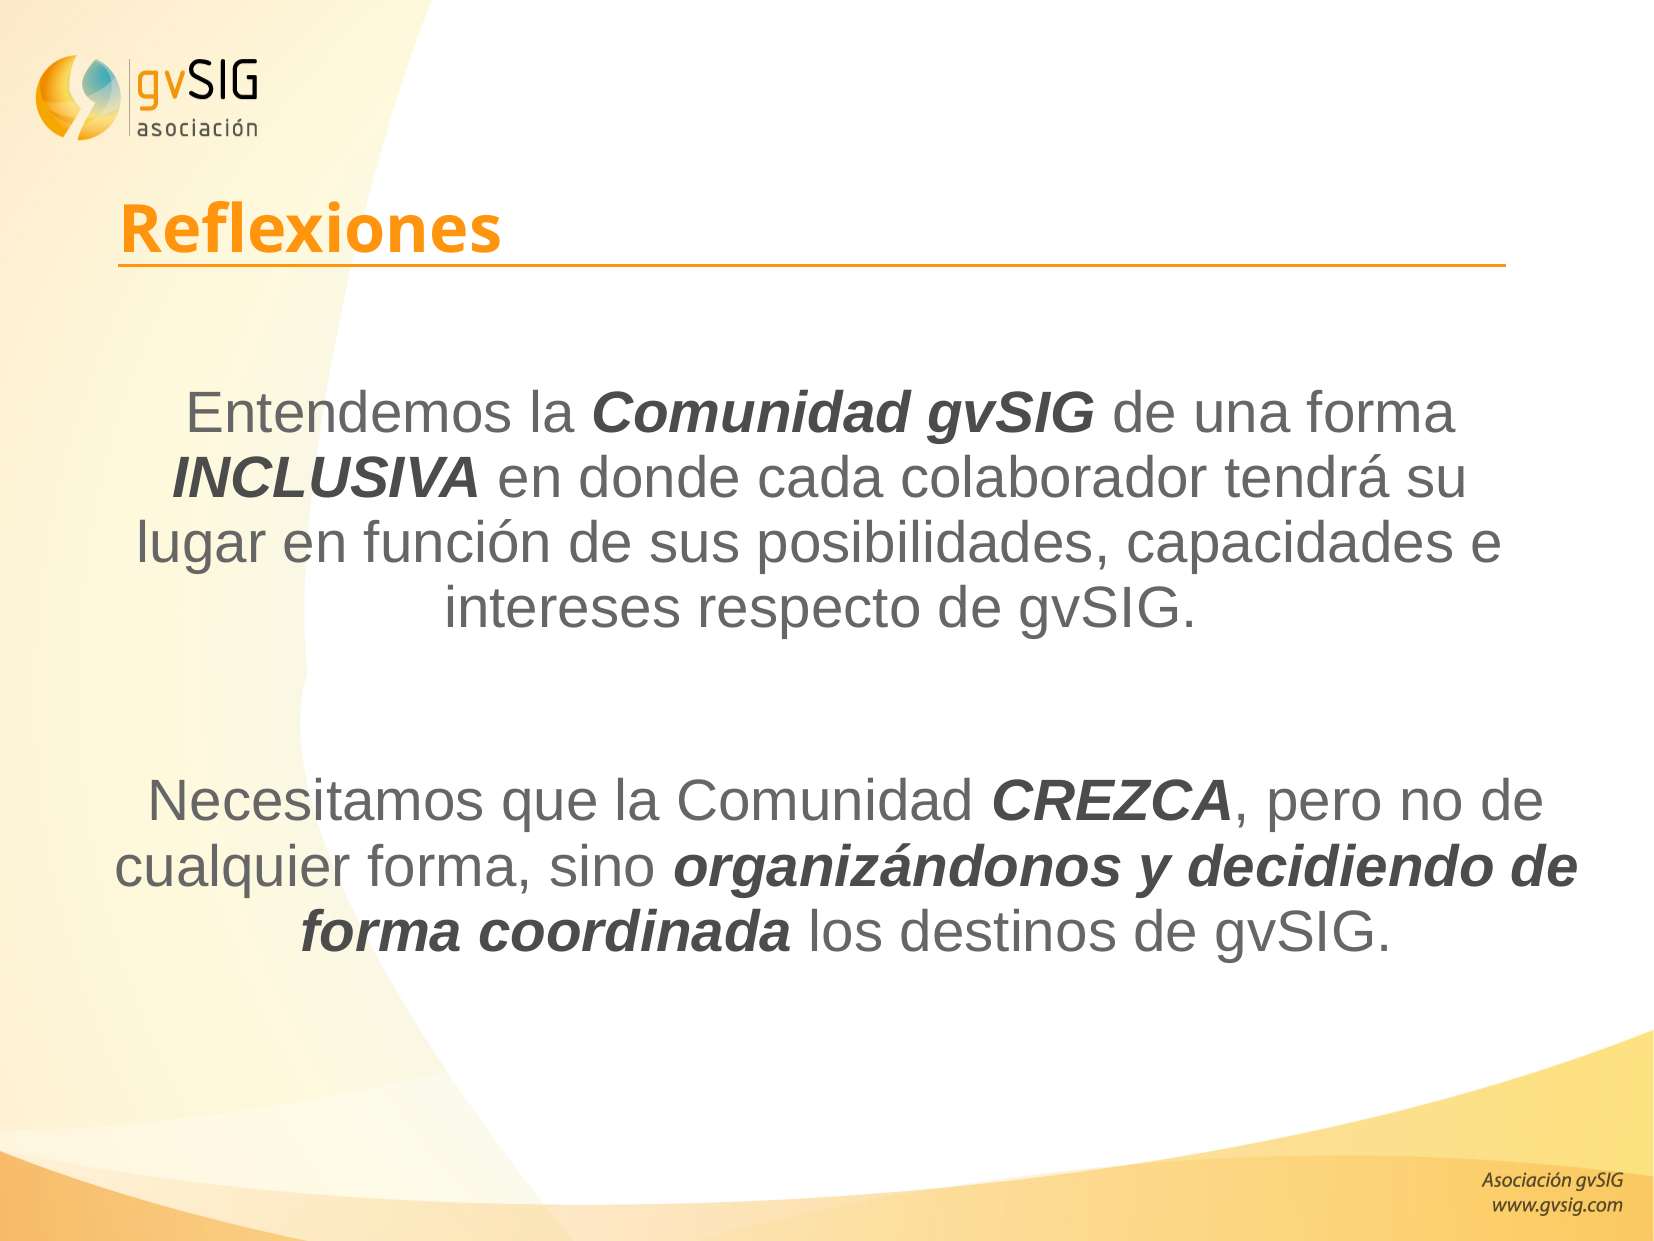

# Reflexiones
Entendemos la Comunidad gvSIG de una forma INCLUSIVA en donde cada colaborador tendrá su lugar en función de sus posibilidades, capacidades e intereses respecto de gvSIG.
Necesitamos que la Comunidad CREZCA, pero no de cualquier forma, sino organizándonos y decidiendo de forma coordinada los destinos de gvSIG.